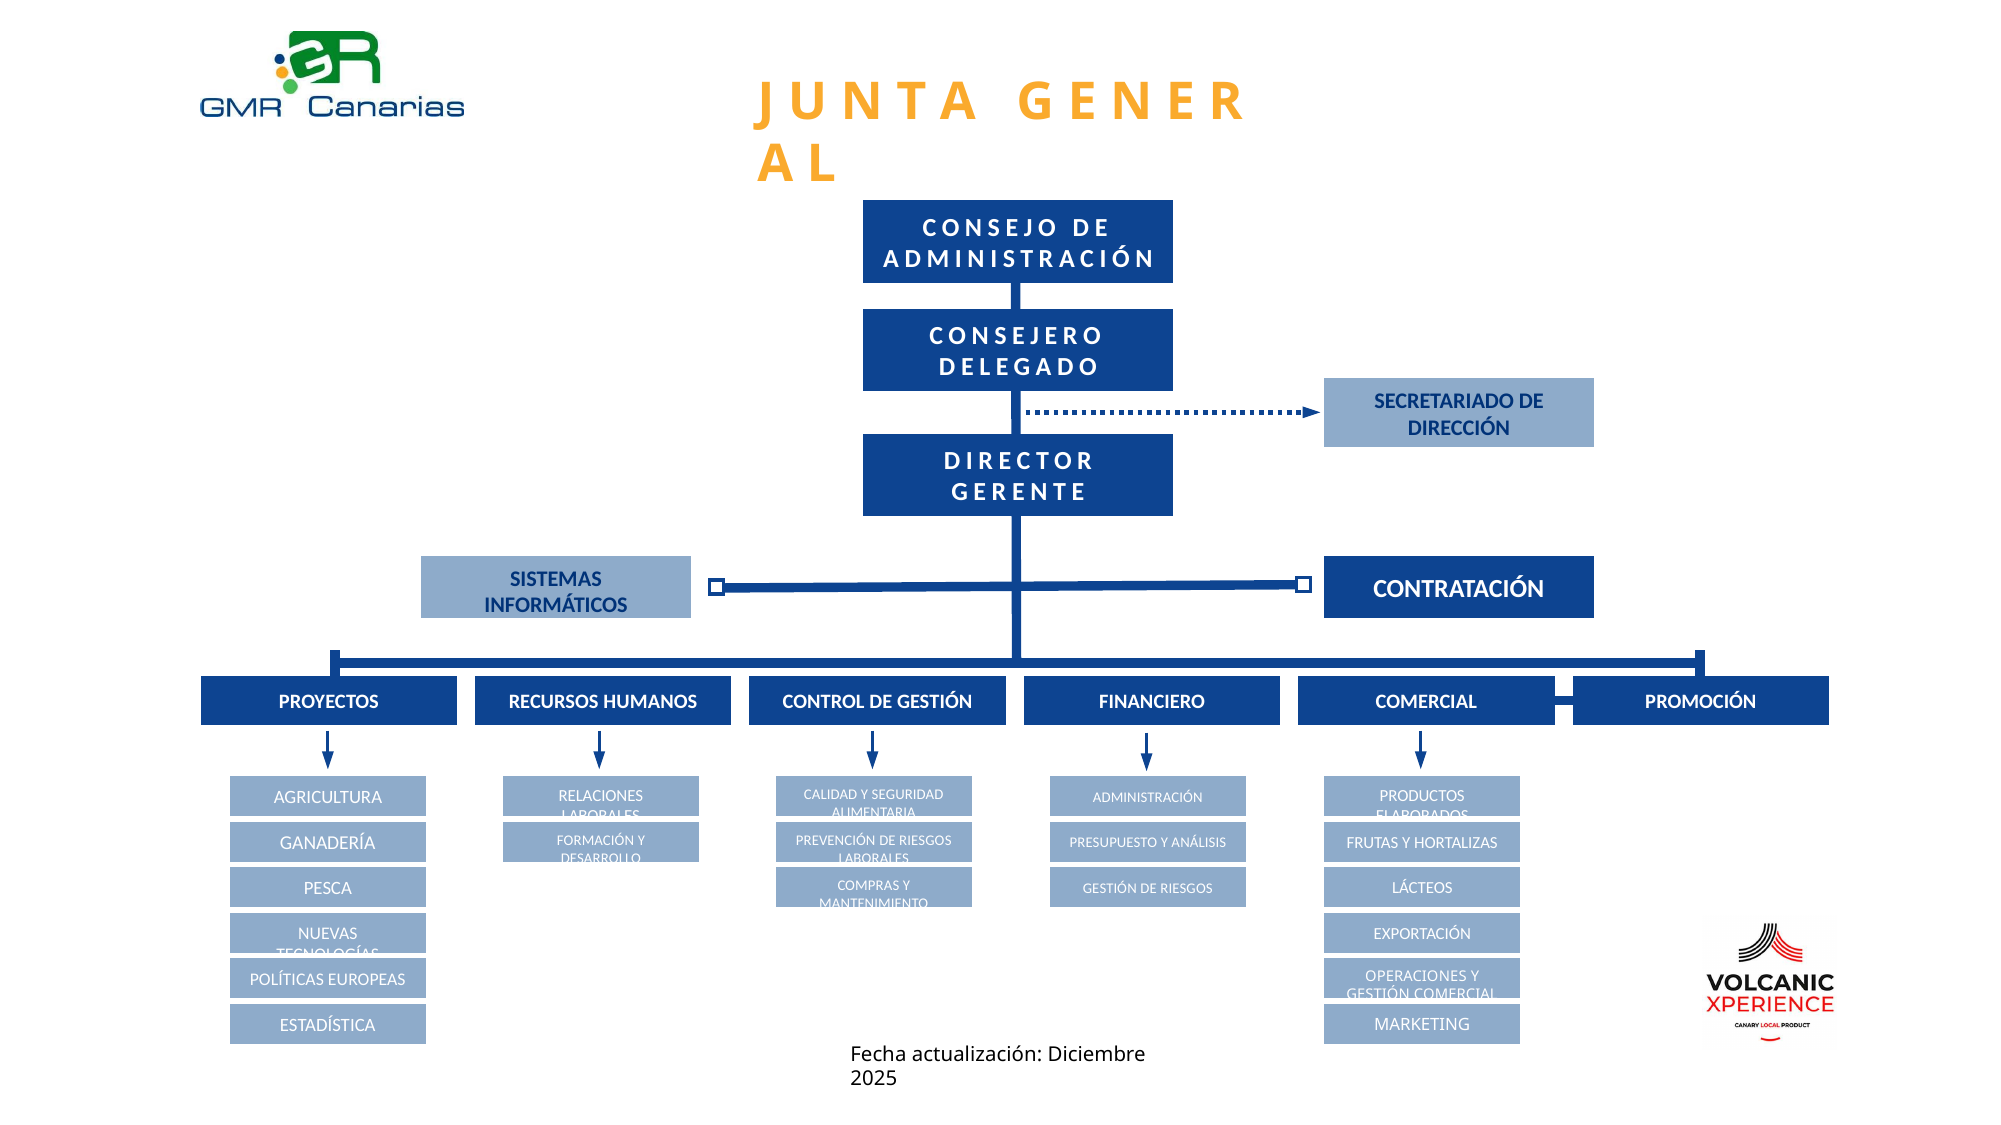

J U N T A G E N E R A L
CONSEJO DE ADMINISTRACIÓN
CONSEJERO DELEGADO
SECRETARIADO DE DIRECCIÓN
DIRECTOR
GERENTE
SISTEMAS INFORMÁTICOS
CONTRATACIÓN
PROYECTOS
RECURSOS HUMANOS
CONTROL DE GESTIÓN
FINANCIERO
COMERCIAL
PROMOCIÓN
AGRICULTURA
RELACIONES LABORALES
CALIDAD Y SEGURIDAD ALIMENTARIA
ADMINISTRACIÓN
PRODUCTOS ELABORADOS
GANADERÍA
FORMACIÓN Y DESARROLLO
PREVENCIÓN DE RIESGOS LABORALES
PRESUPUESTO Y ANÁLISIS
FRUTAS Y HORTALIZAS
PESCA
COMPRAS Y MANTENIMIENTO
GESTIÓN DE RIESGOS
LÁCTEOS
NUEVAS TECNOLOGÍAS
EXPORTACIÓN
POLÍTICAS EUROPEAS
OPERACIONES Y GESTIÓN COMERCIAL
ESTADÍSTICA
MARKETING
Fecha actualización: Diciembre 2025